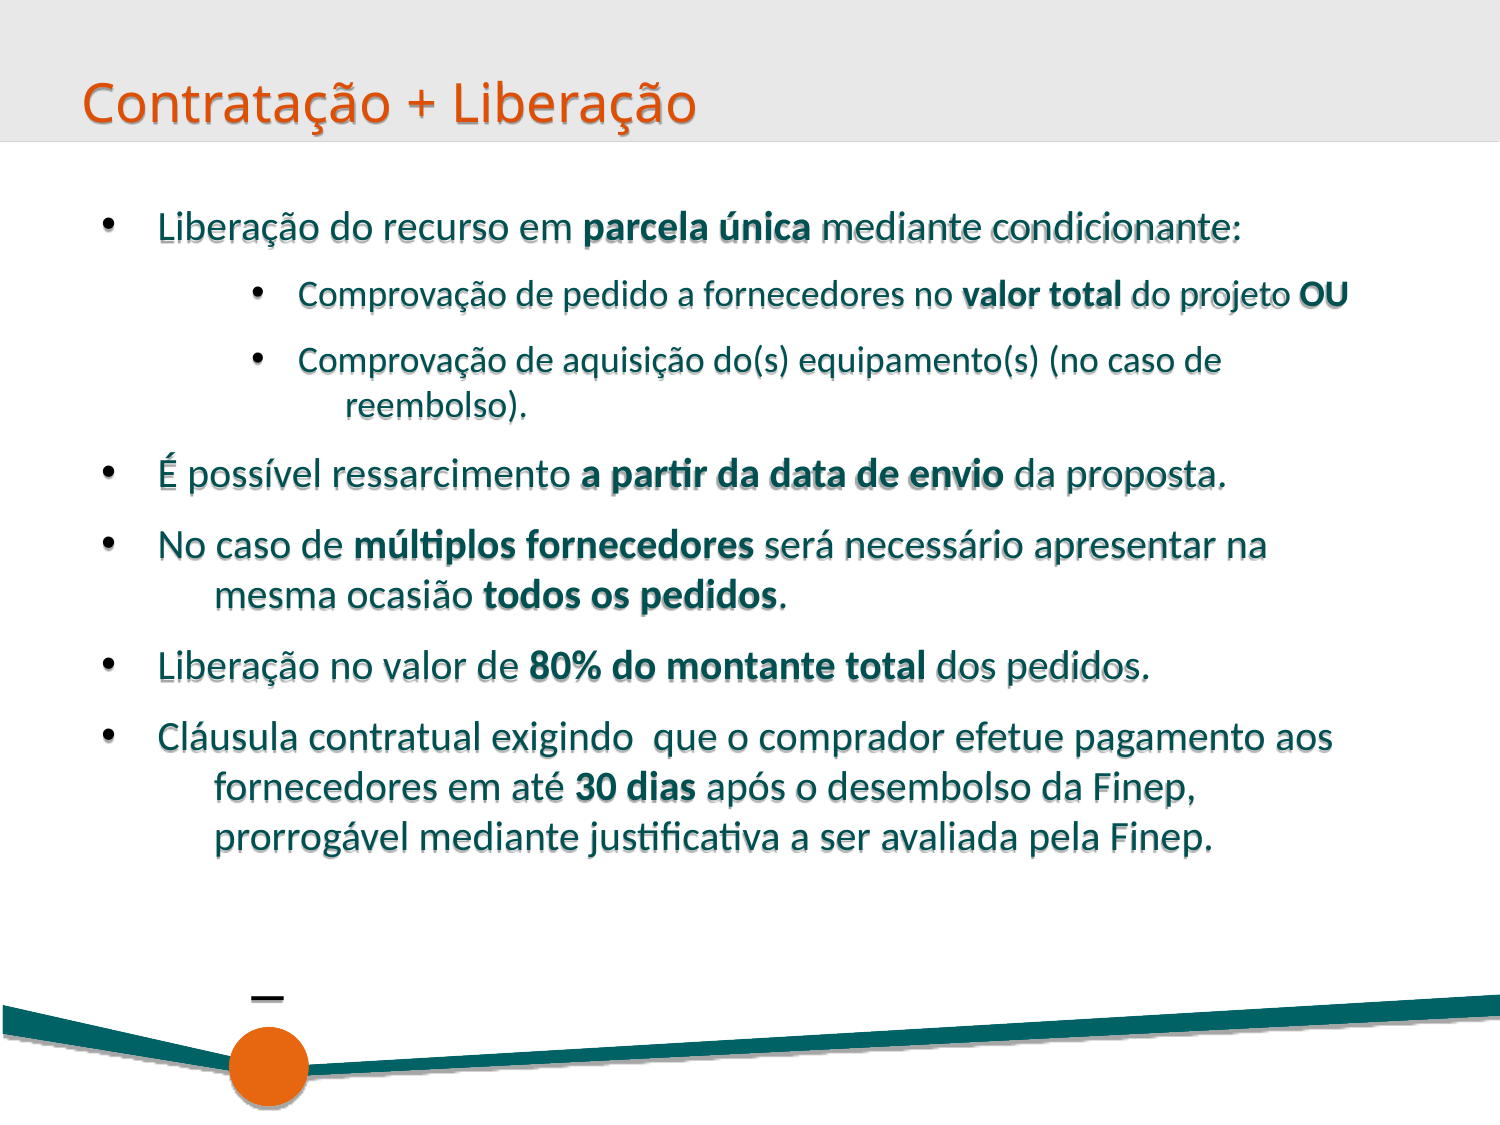

# Contratação + Liberação
Liberação do recurso em parcela única mediante condicionante:
Comprovação de pedido a fornecedores no valor total do projeto OU
Comprovação de aquisição do(s) equipamento(s) (no caso de reembolso).
É possível ressarcimento a partir da data de envio da proposta.
No caso de múltiplos fornecedores será necessário apresentar na mesma ocasião todos os pedidos.
Liberação no valor de 80% do montante total dos pedidos.
Cláusula contratual exigindo que o comprador efetue pagamento aos fornecedores em até 30 dias após o desembolso da Finep, prorrogável mediante justificativa a ser avaliada pela Finep.